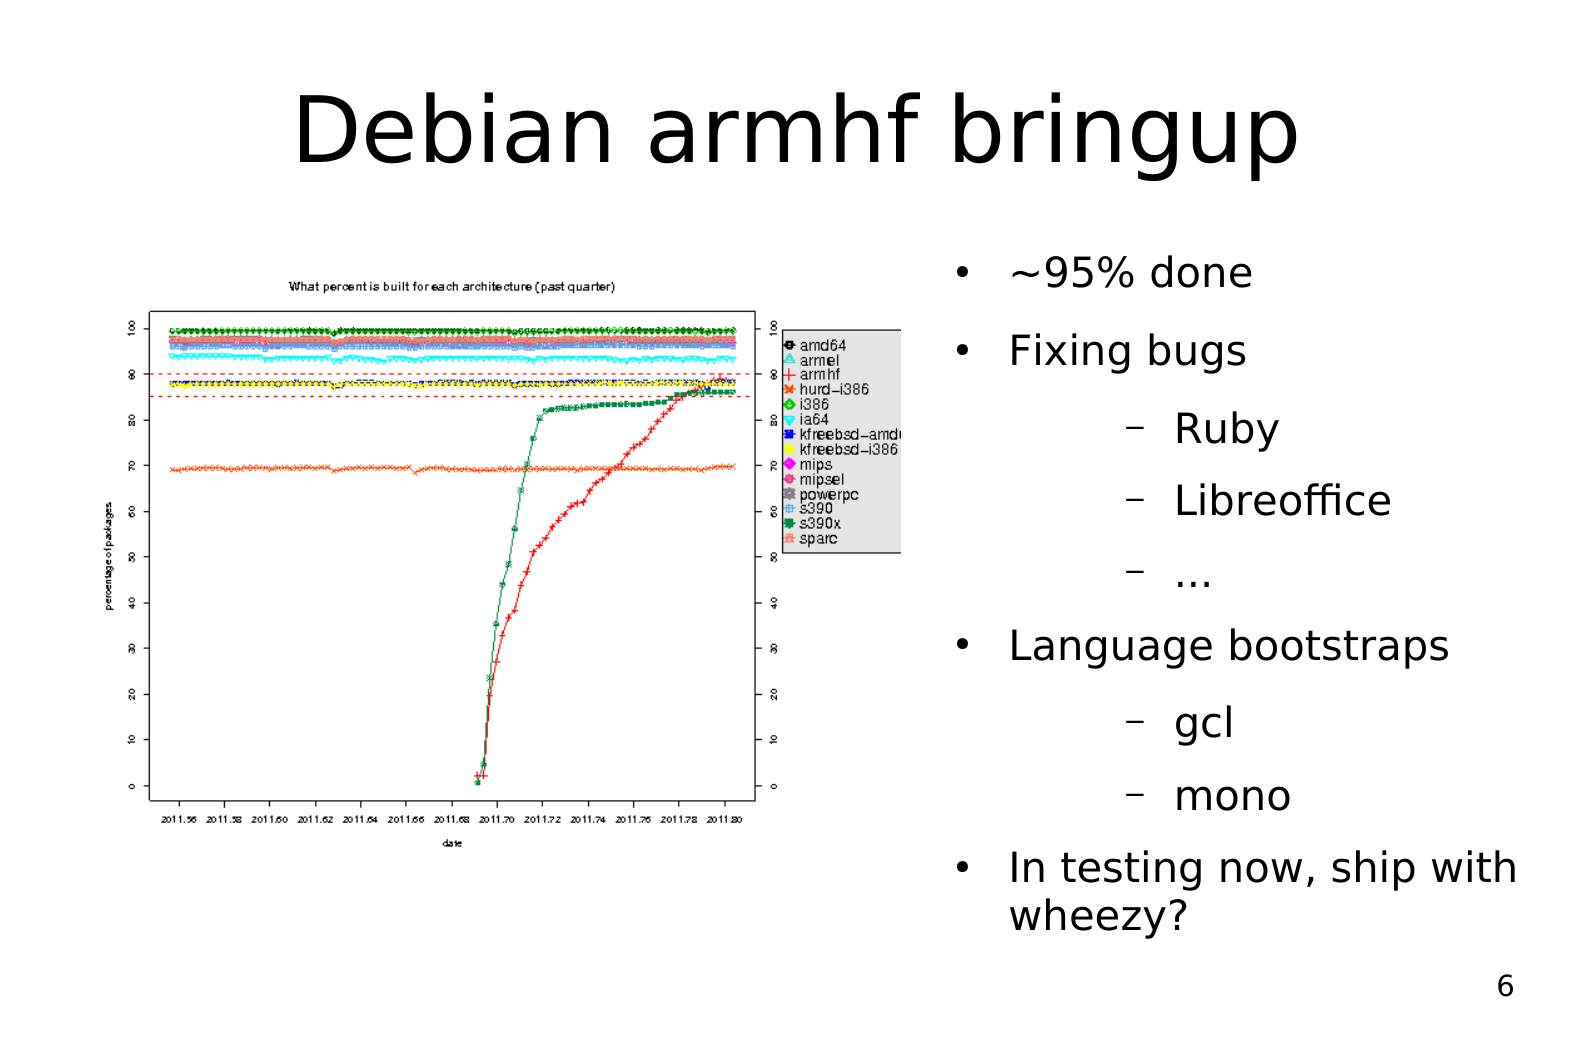

# Debian armhf bringup
~95% done
Fixing bugs
Ruby
Libreoffice
...
Language bootstraps
gcl
mono
In testing now, ship with wheezy?
6